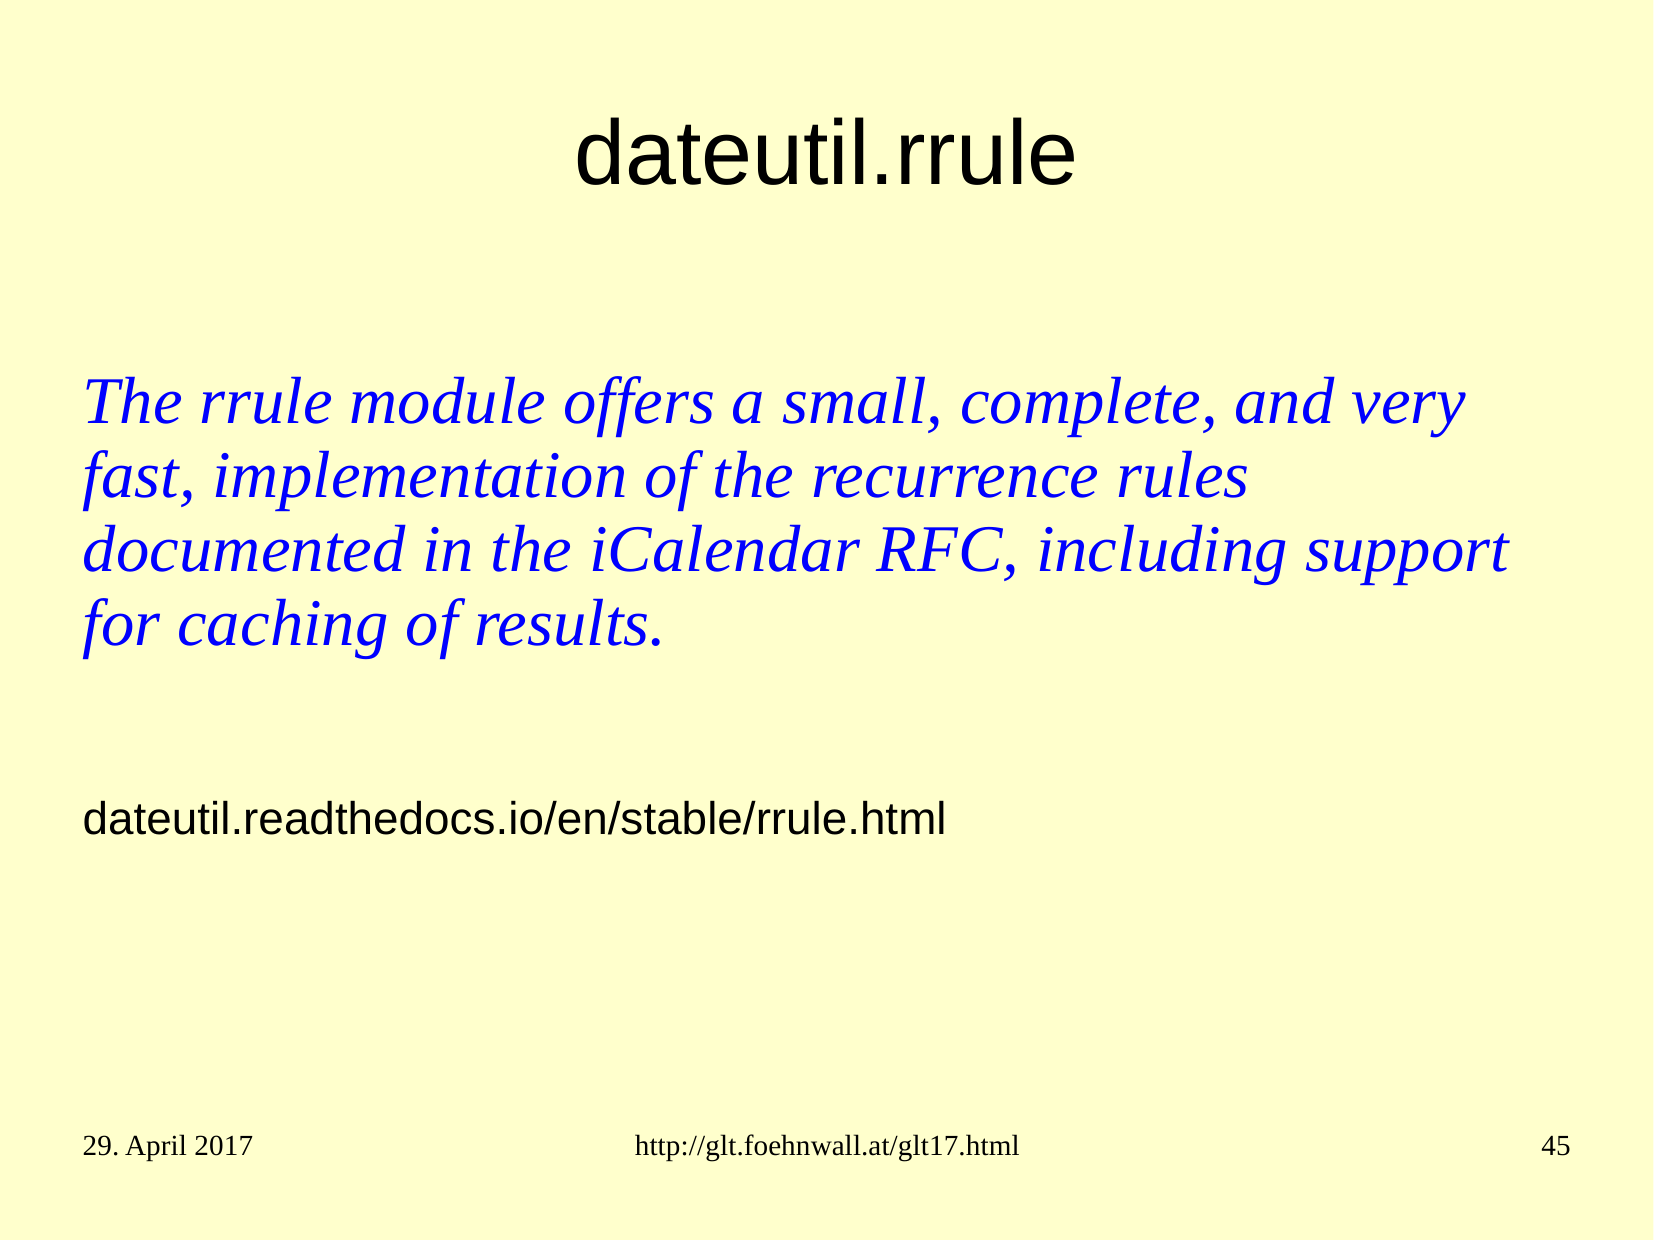

# dateutil.rrule
The rrule module offers a small, complete, and very fast, implementation of the recurrence rules documented in the iCalendar RFC, including support for caching of results.
dateutil.readthedocs.io/en/stable/rrule.html
29. April 2017
http://glt.foehnwall.at/glt17.html
45